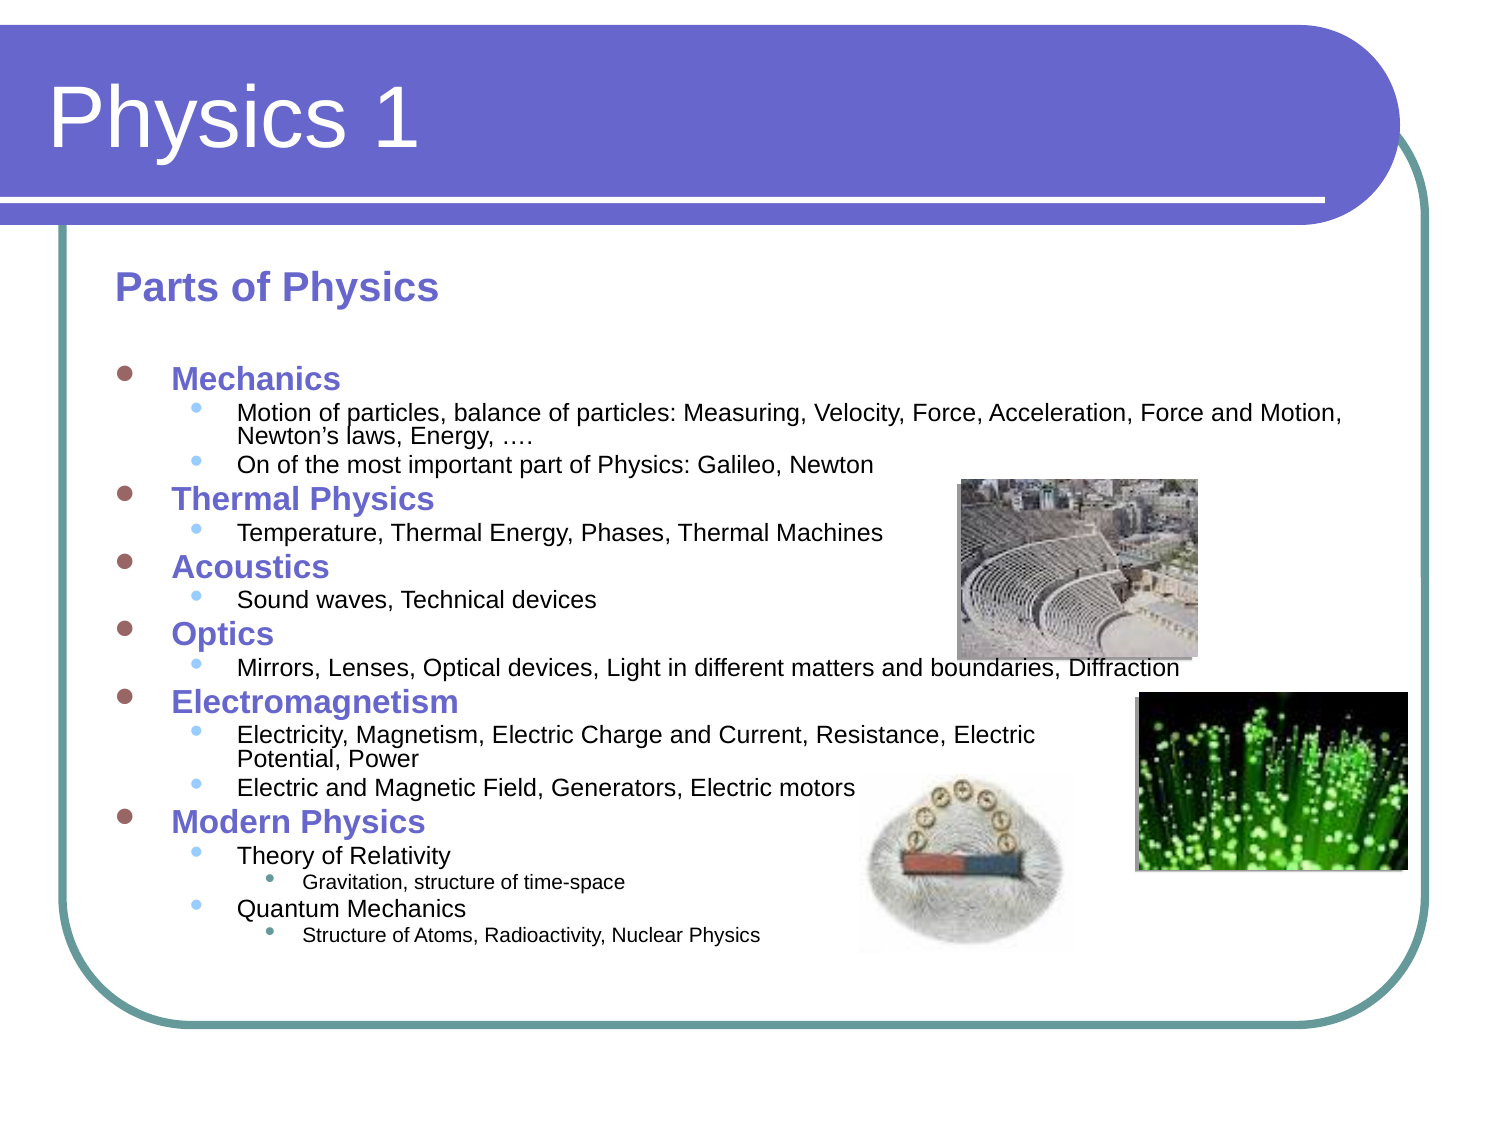

# Physics 1
Parts of Physics
Mechanics
Motion of particles, balance of particles: Measuring, Velocity, Force, Acceleration, Force and Motion, Newton’s laws, Energy, ….
On of the most important part of Physics: Galileo, Newton
Thermal Physics
Temperature, Thermal Energy, Phases, Thermal Machines
Acoustics
Sound waves, Technical devices
Optics
Mirrors, Lenses, Optical devices, Light in different matters and boundaries, Diffraction
Electromagnetism
Electricity, Magnetism, Electric Charge and Current, Resistance, Electric
Potential, Power
Electric and Magnetic Field, Generators, Electric motors
Modern Physics
Theory of Relativity
Gravitation, structure of time-space
Quantum Mechanics
Structure of Atoms, Radioactivity, Nuclear Physics